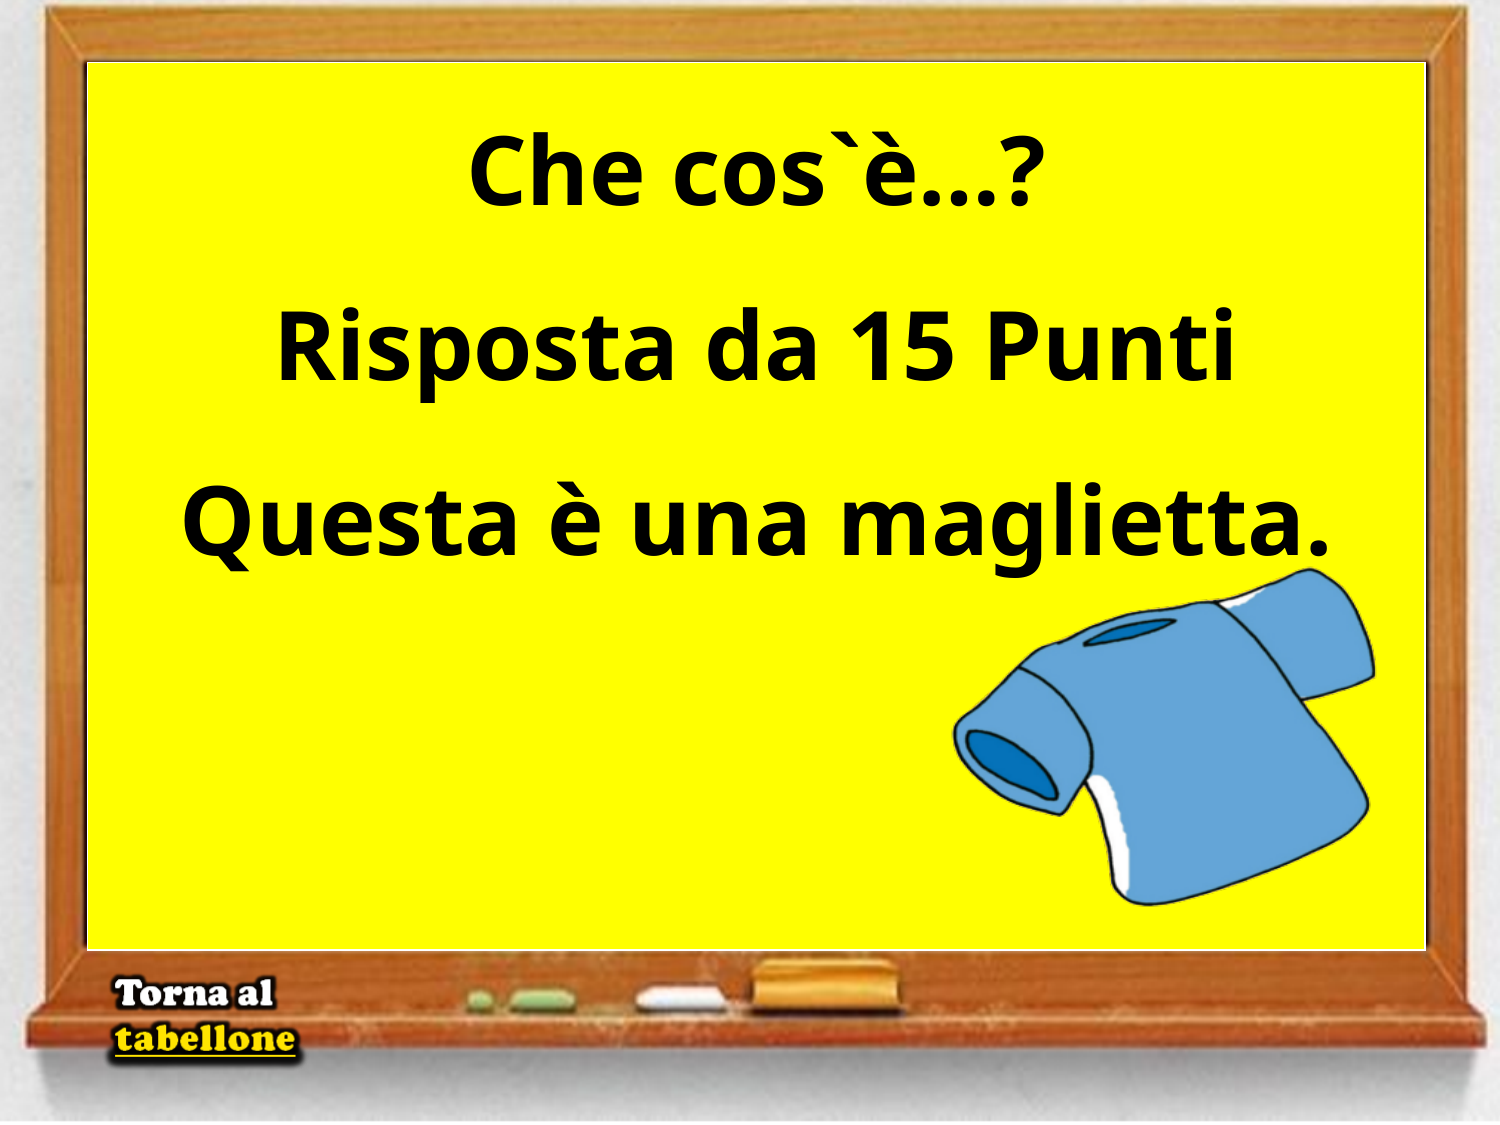

Che cos`è…?
Risposta da 15 Punti
Questa è una maglietta.